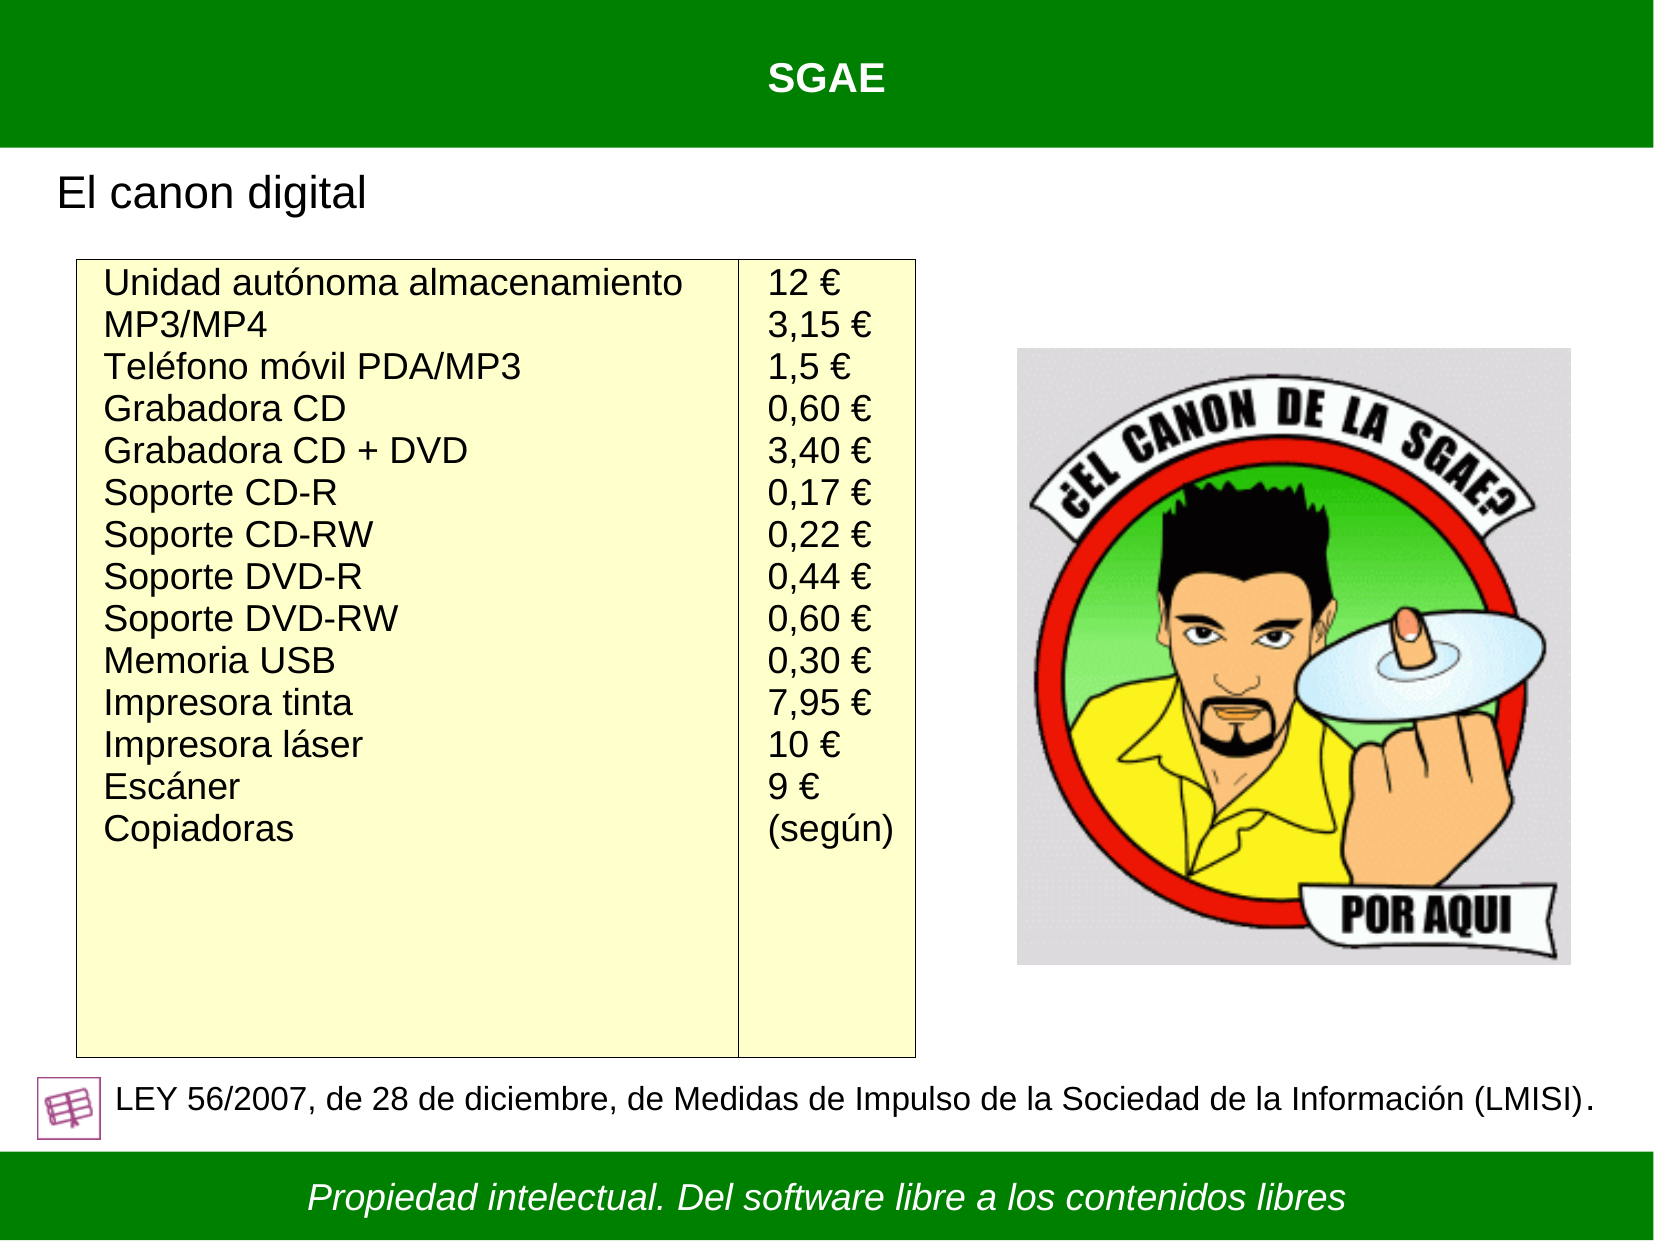

SGAE
El canon digital
Unidad autónoma almacenamiento		12 €
MP3/MP4							3,15 €
Teléfono móvil PDA/MP3				1,5 €
Grabadora CD						0,60 €
Grabadora CD + DVD					3,40 €
Soporte CD-R						0,17 €
Soporte CD-RW						0,22 €
Soporte DVD-R						0,44 €
Soporte DVD-RW					0,60 €
Memoria USB						0,30 €
Impresora tinta						7,95 €
Impresora láser						10 €
Escáner								9 €
Copiadoras							(según)
LEY 56/2007, de 28 de diciembre, de Medidas de Impulso de la Sociedad de la Información (LMISI).
Propiedad intelectual. Del software libre a los contenidos libres